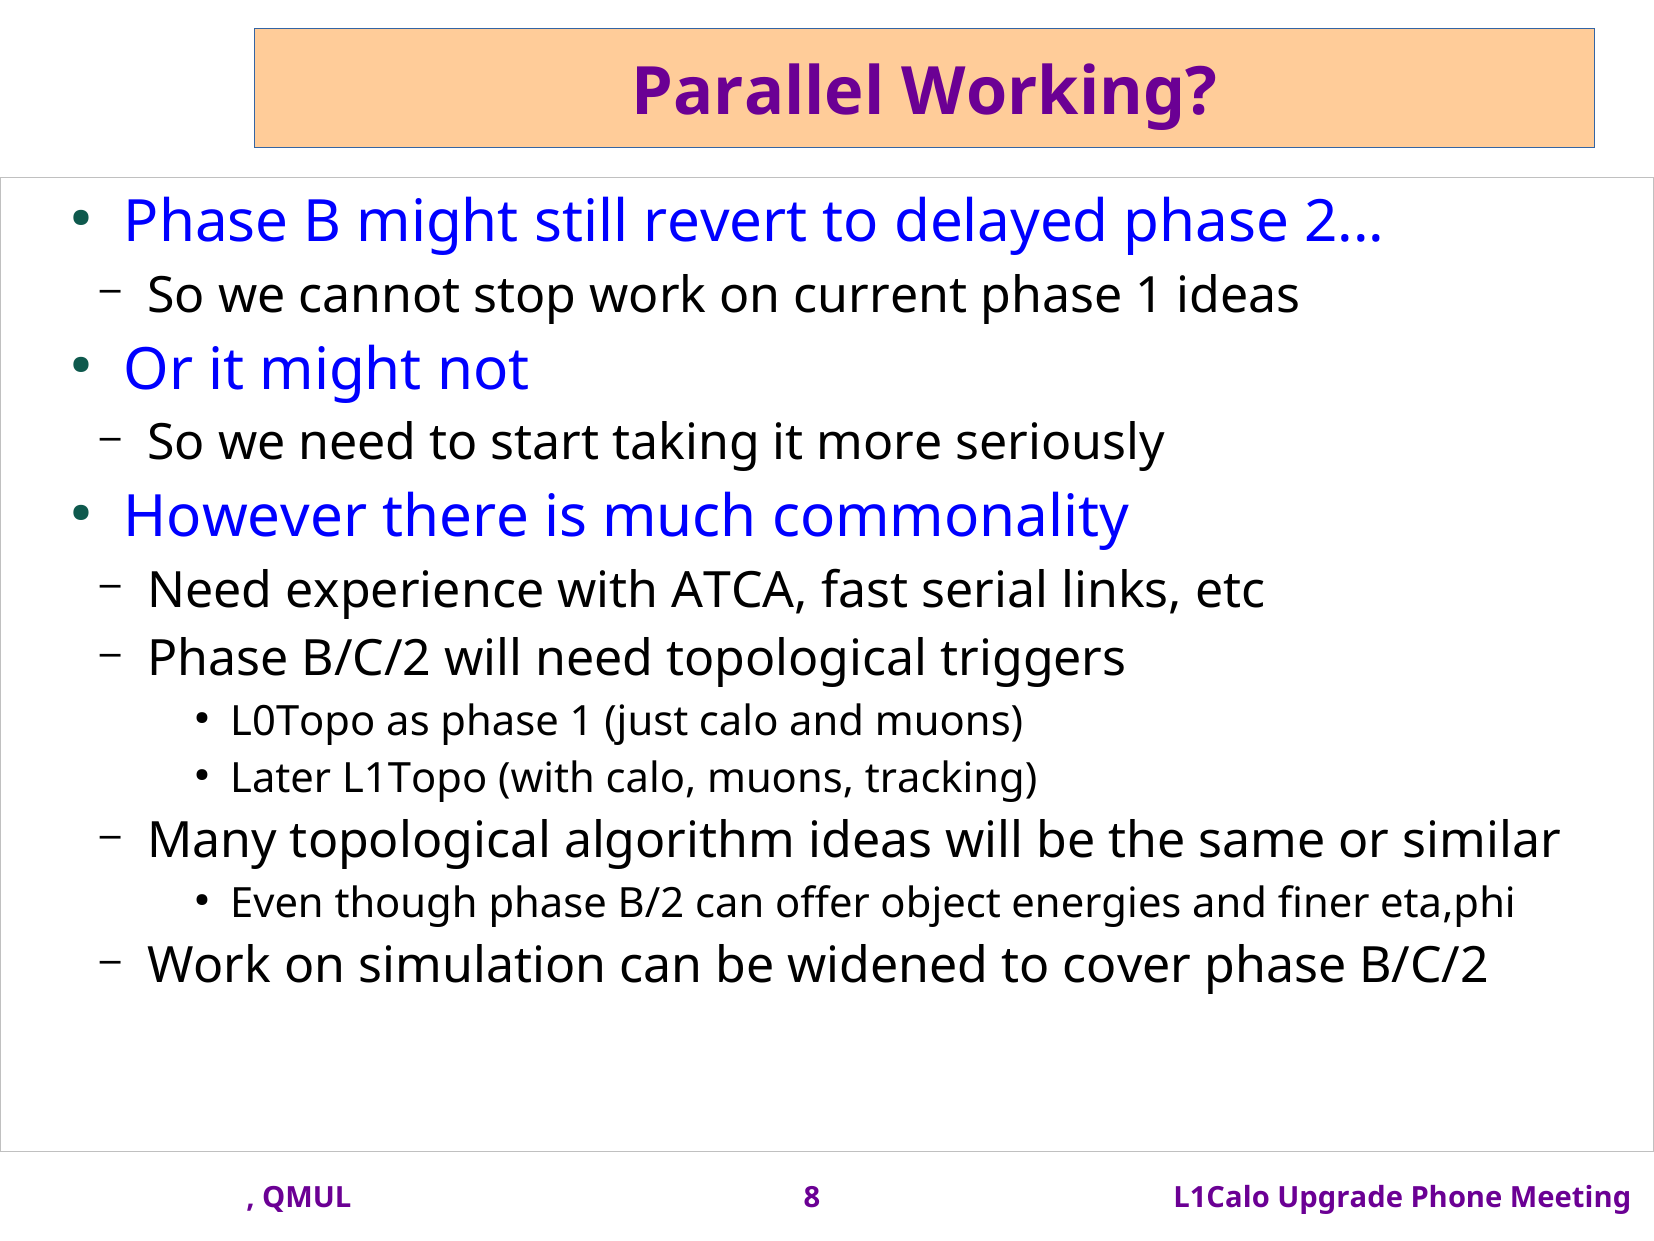

# Parallel Working?
Phase B might still revert to delayed phase 2...
So we cannot stop work on current phase 1 ideas
Or it might not
So we need to start taking it more seriously
However there is much commonality
Need experience with ATCA, fast serial links, etc
Phase B/C/2 will need topological triggers
L0Topo as phase 1 (just calo and muons)
Later L1Topo (with calo, muons, tracking)
Many topological algorithm ideas will be the same or similar
Even though phase B/2 can offer object energies and finer eta,phi
Work on simulation can be widened to cover phase B/C/2